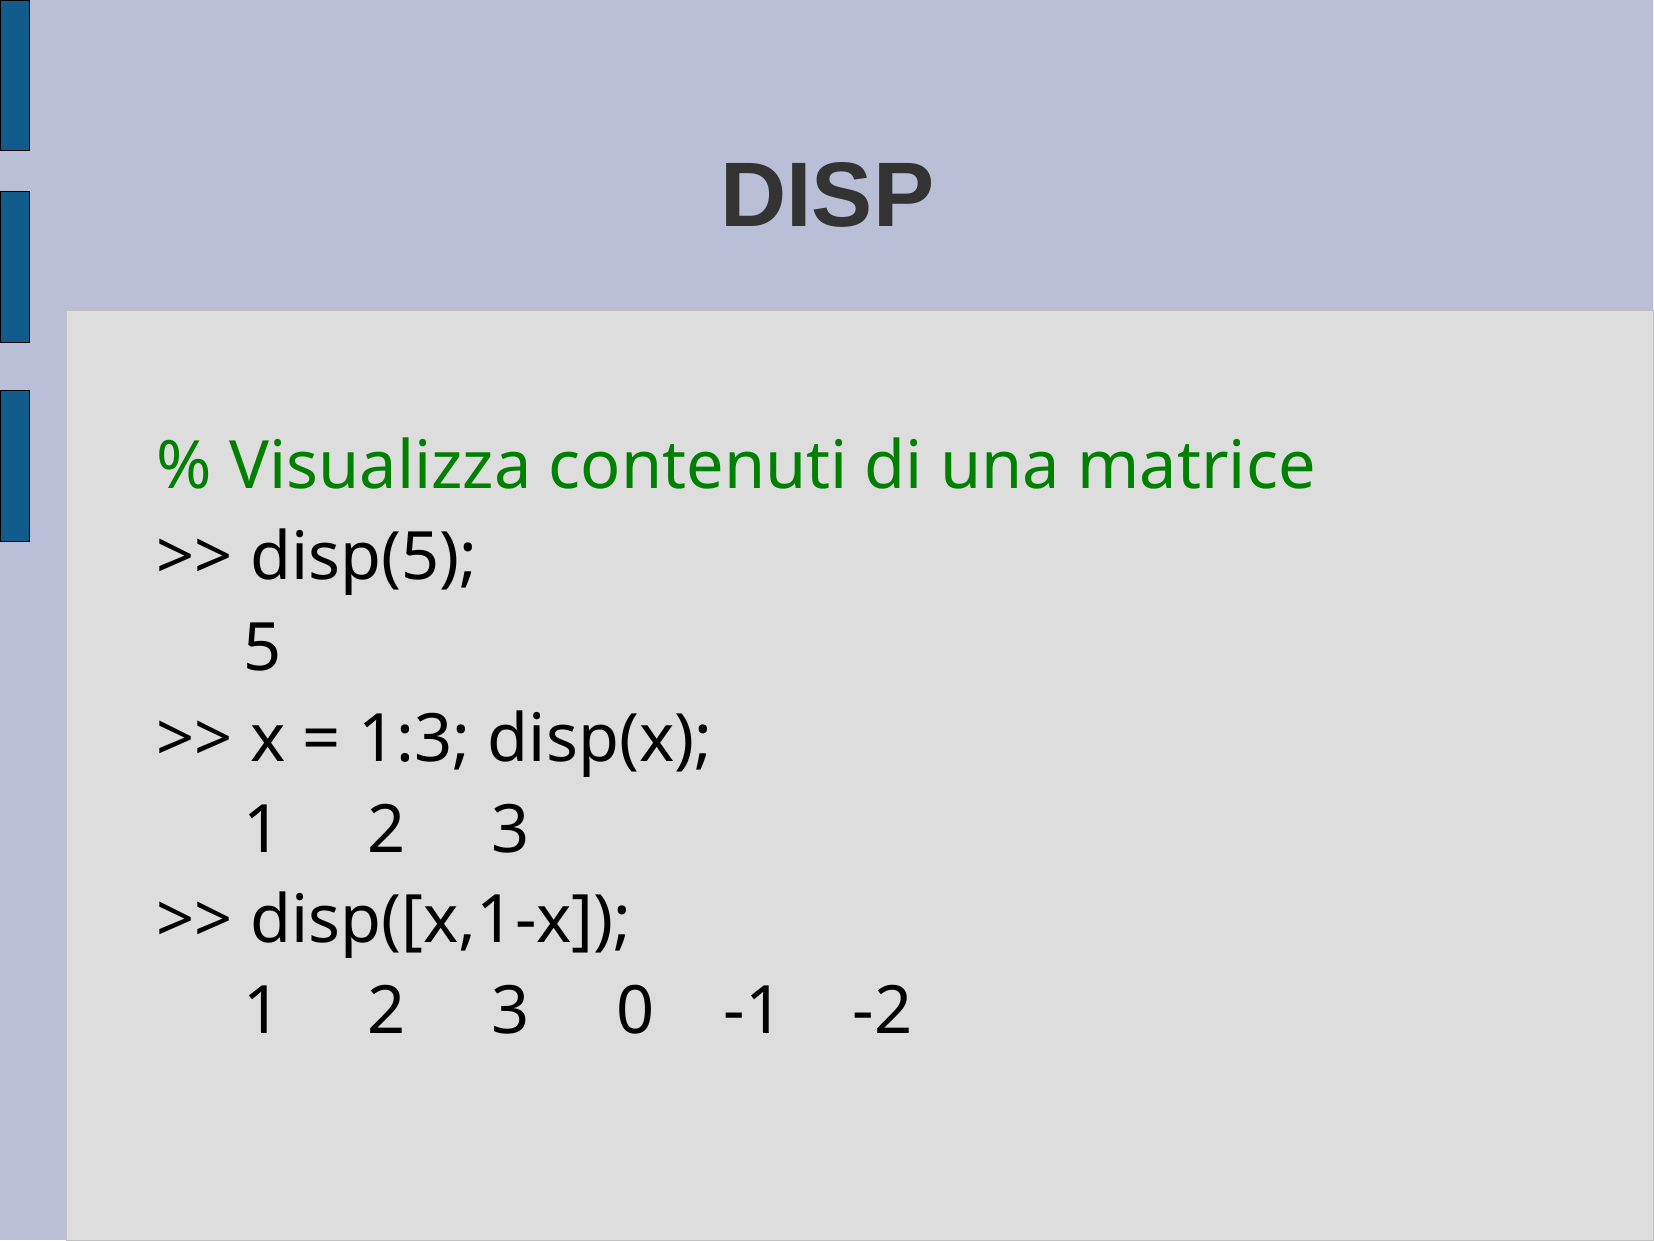

# DISP
% Visualizza contenuti di una matrice
>> disp(5);
 5
>> x = 1:3; disp(x);
 1 2 3
>> disp([x,1-x]);
 1 2 3 0 -1 -2